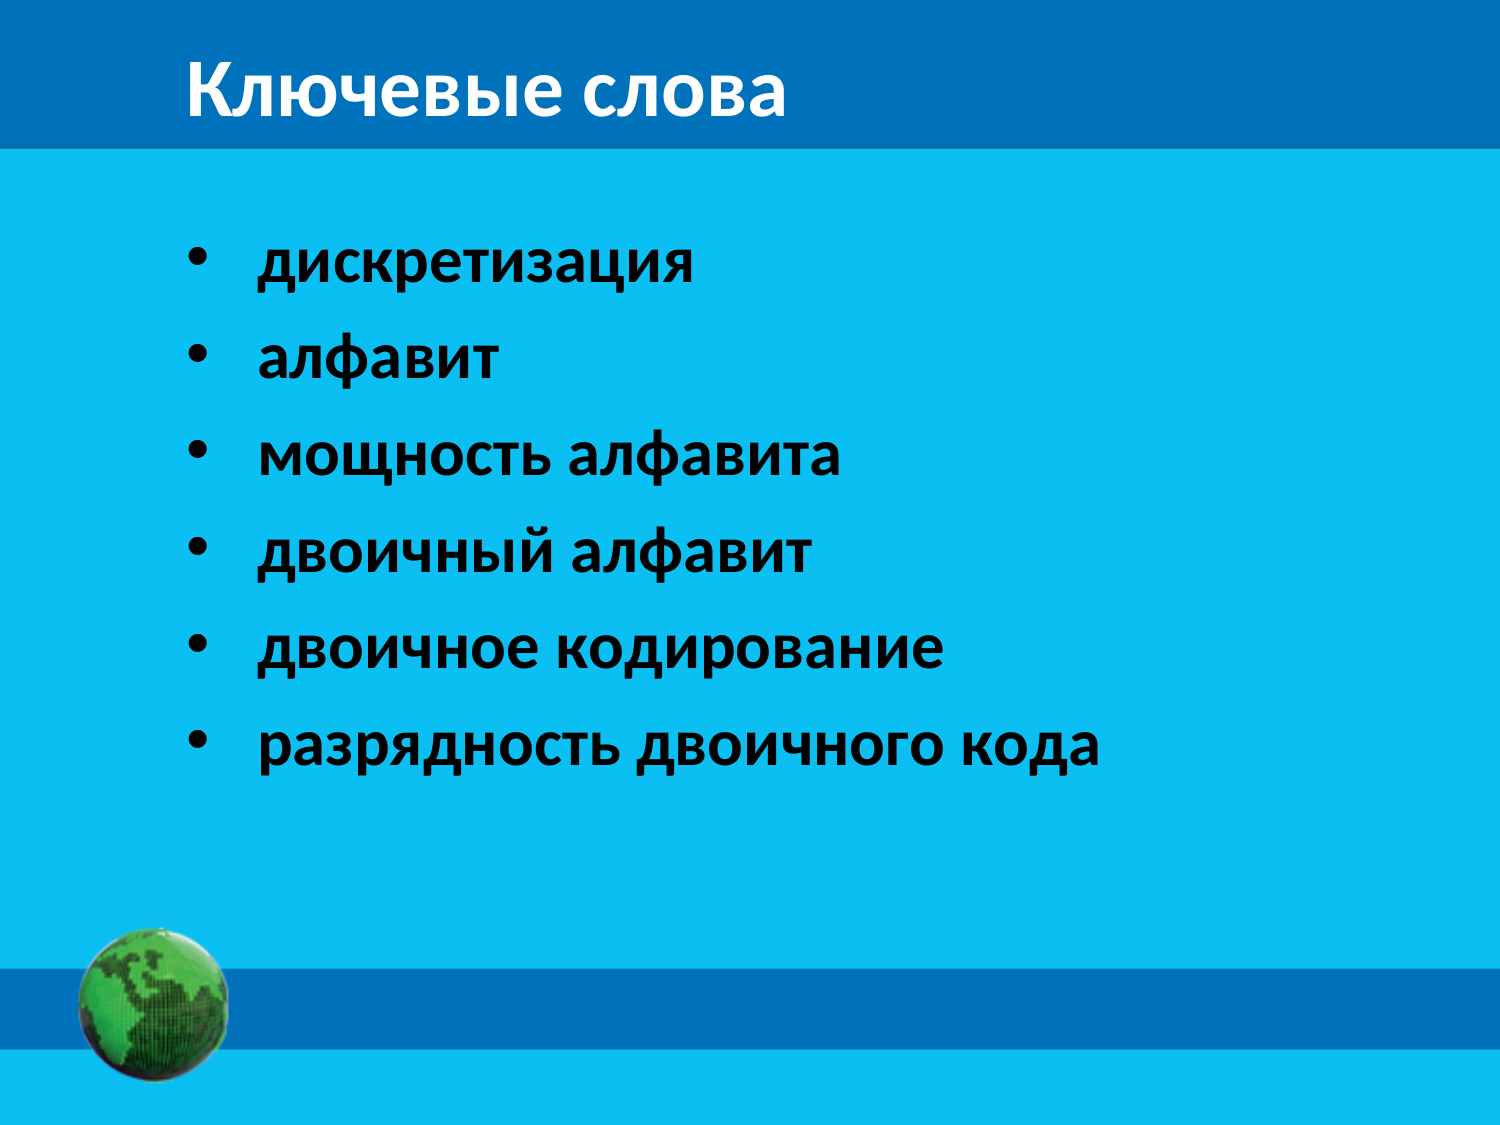

Ключевые слова
 дискретизация
 алфавит
 мощность алфавита
 двоичный алфавит
 двоичное кодирование
 разрядность двоичного кода